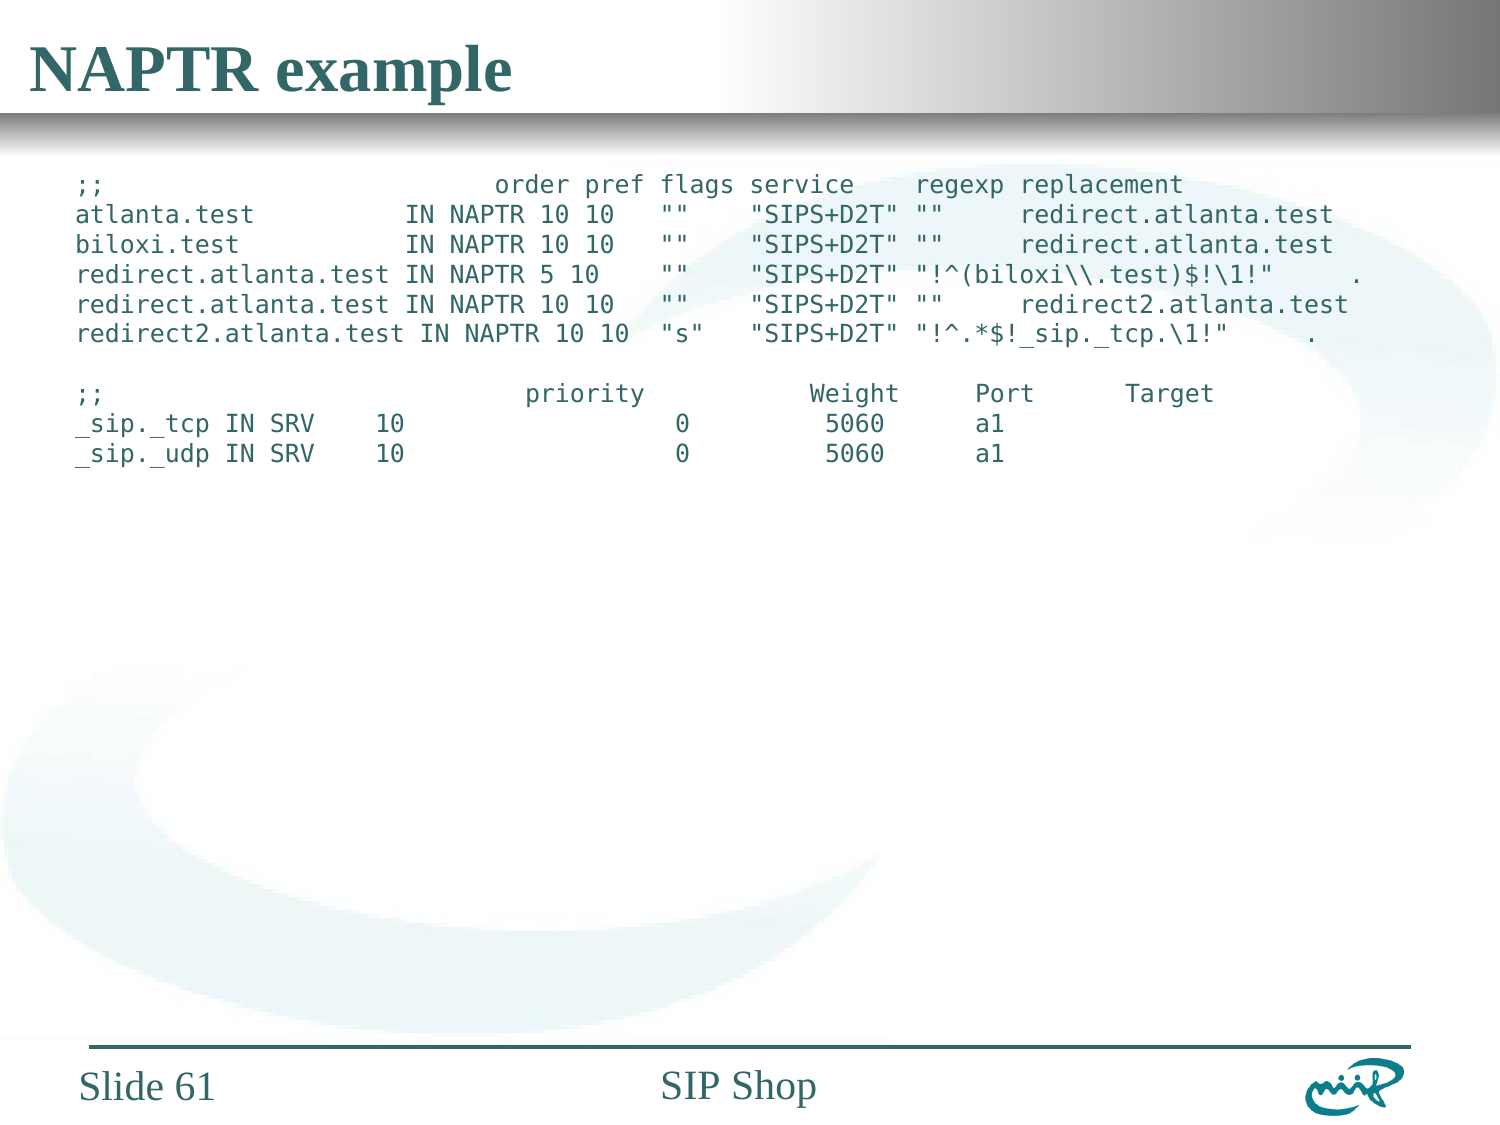

# NAPTR example
;; order pref flags service regexp replacement
atlanta.test IN NAPTR 10 10 "" "SIPS+D2T" "" redirect.atlanta.test
biloxi.test IN NAPTR 10 10 "" "SIPS+D2T" "" redirect.atlanta.test
redirect.atlanta.test IN NAPTR 5 10 "" "SIPS+D2T" "!^(biloxi\\.test)$!\1!" .
redirect.atlanta.test IN NAPTR 10 10 "" "SIPS+D2T" "" redirect2.atlanta.test
redirect2.atlanta.test IN NAPTR 10 10 "s" "SIPS+D2T" "!^.*$!_sip._tcp.\1!" .
;;			priority	 Weight	Port	Target
_sip._tcp IN SRV	10		0 	5060	a1
_sip._udp IN SRV	10		0 	5060	a1
61